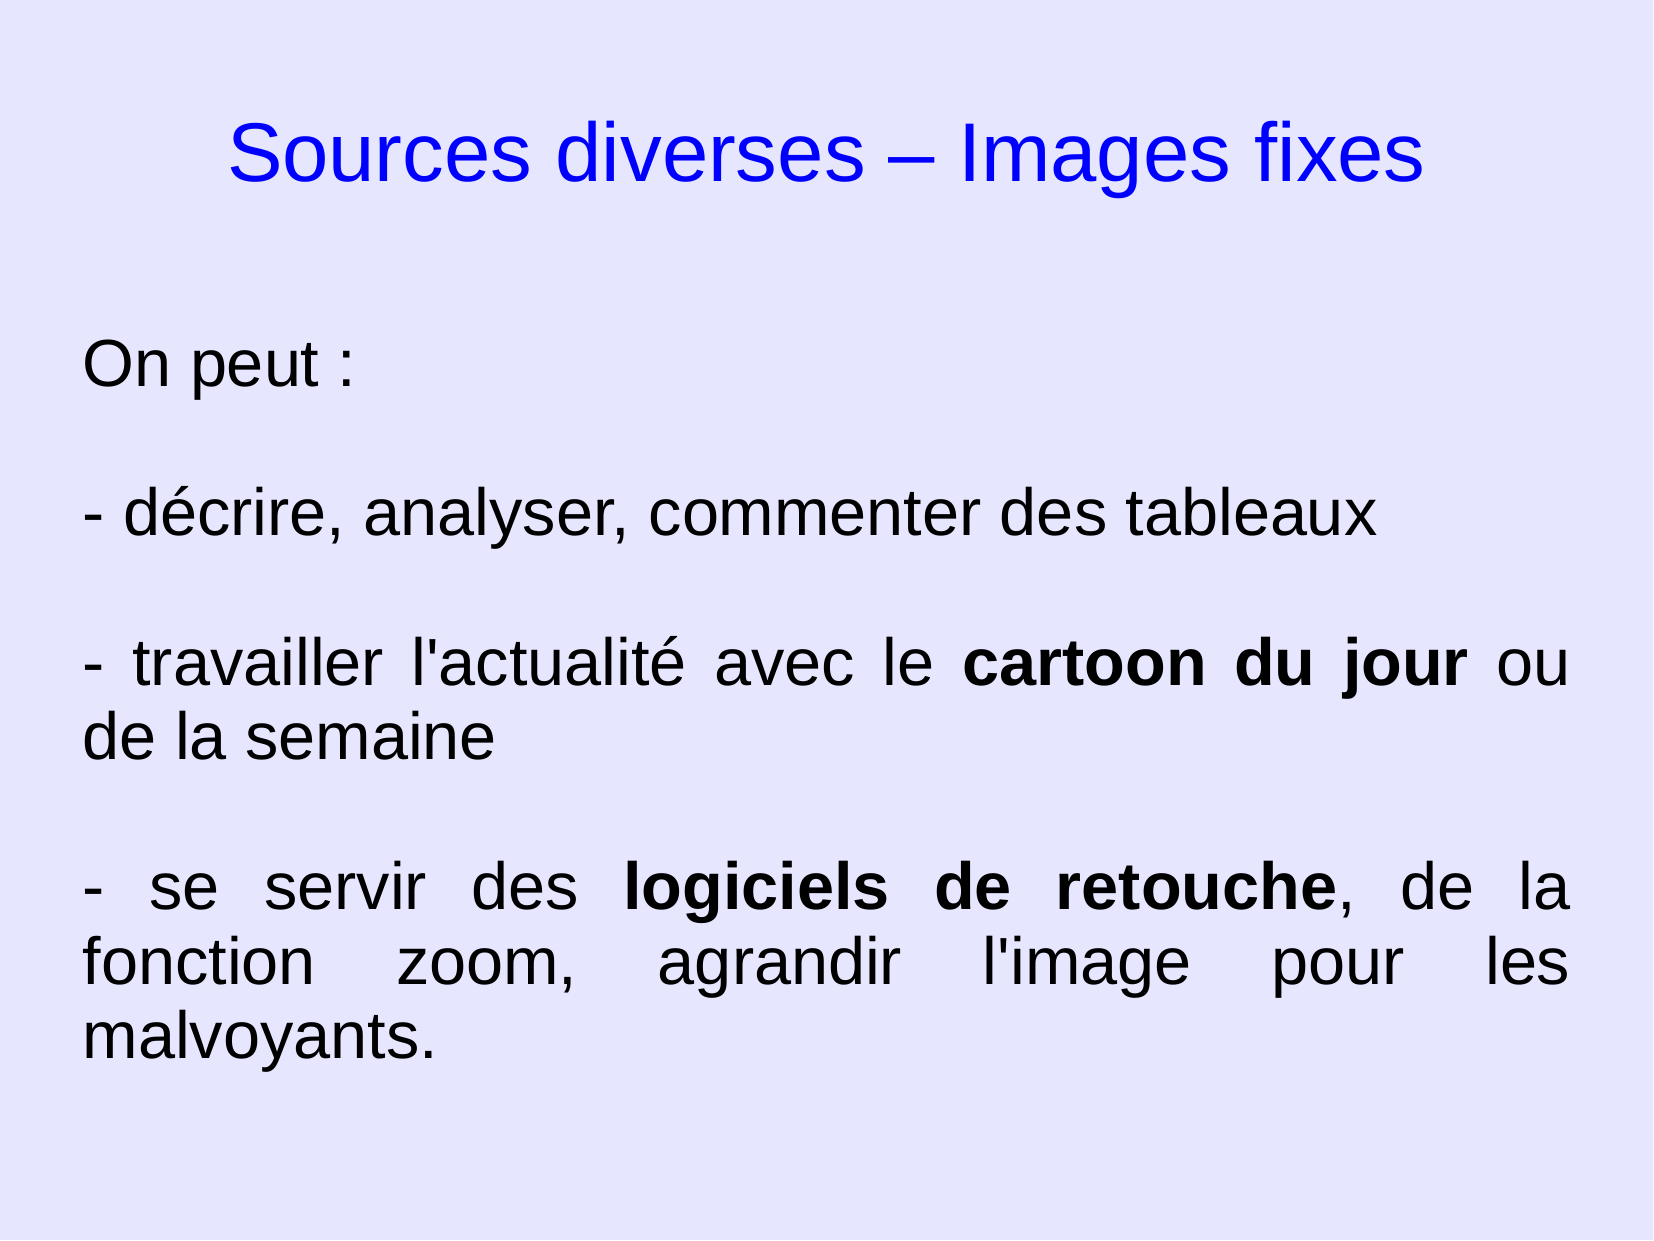

# Sources diverses – Images fixes
On peut :
- décrire, analyser, commenter des tableaux
- travailler l'actualité avec le cartoon du jour ou de la semaine
- se servir des logiciels de retouche, de la fonction zoom, agrandir l'image pour les malvoyants.